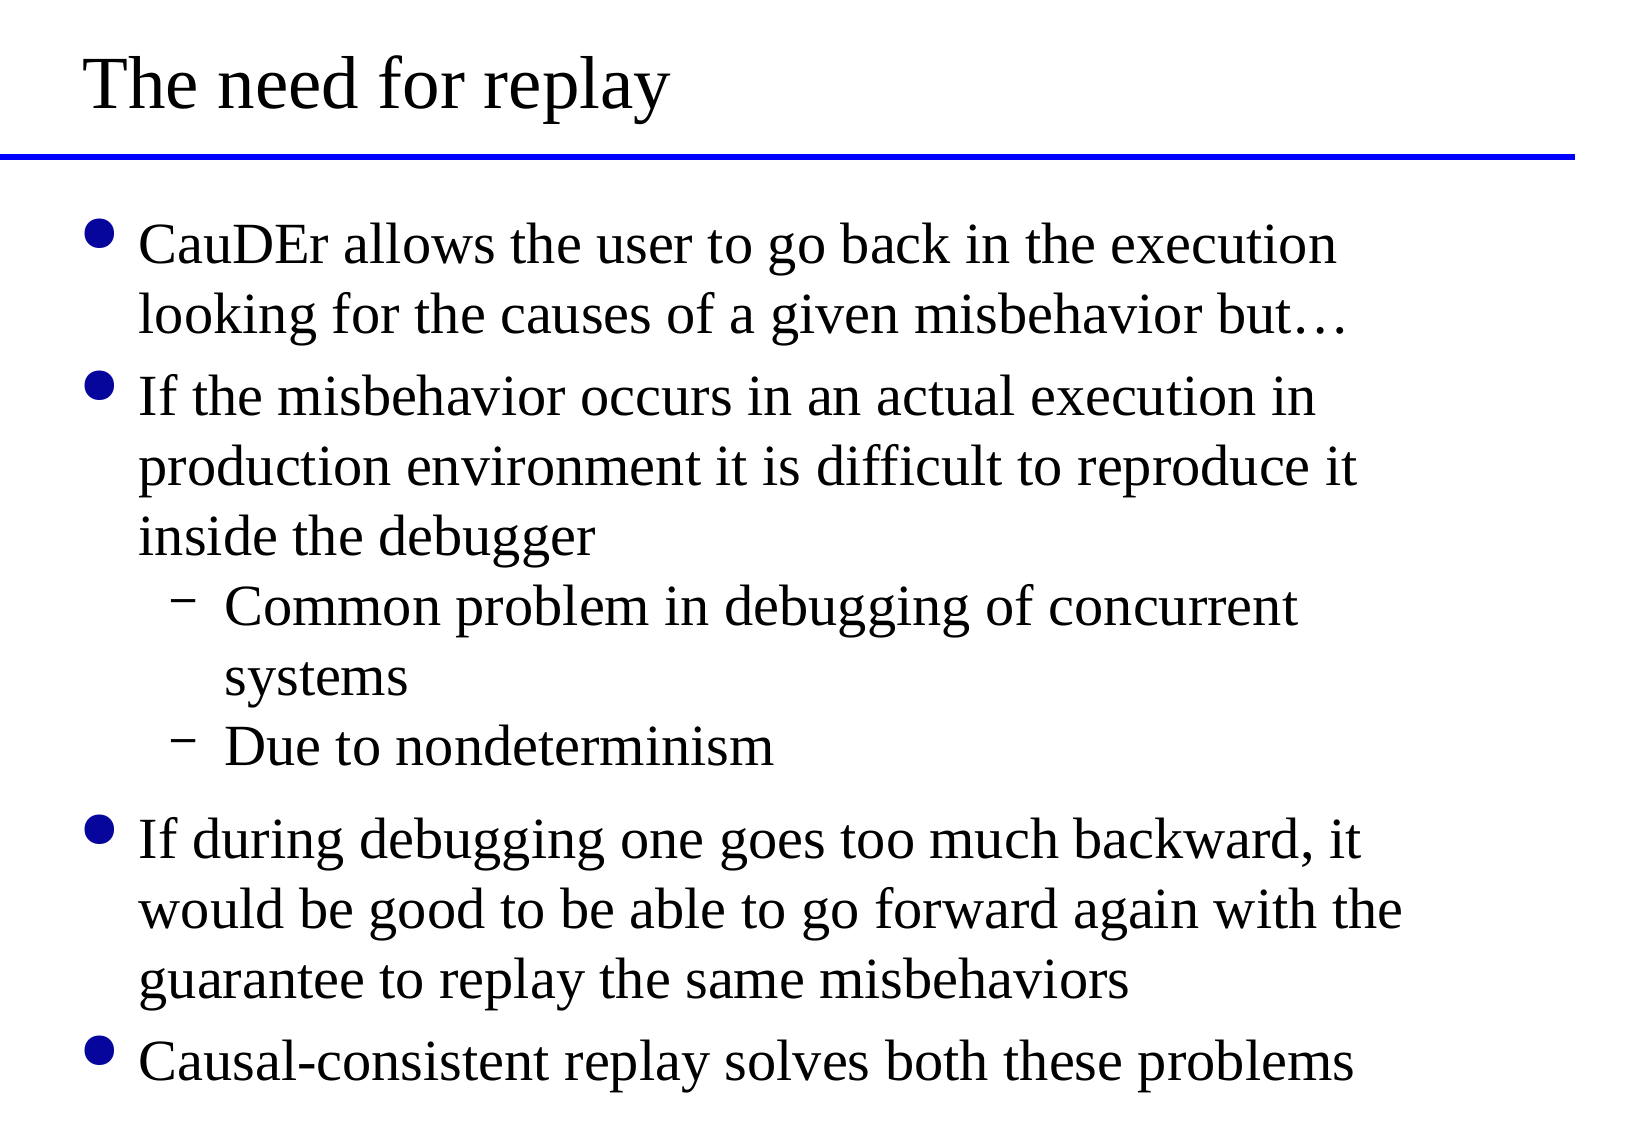

# The need for replay
CauDEr allows the user to go back in the execution looking for the causes of a given misbehavior but…
If the misbehavior occurs in an actual execution in production environment it is difficult to reproduce it inside the debugger
Common problem in debugging of concurrent systems
Due to nondeterminism
If during debugging one goes too much backward, it would be good to be able to go forward again with the guarantee to replay the same misbehaviors
Causal-consistent replay solves both these problems